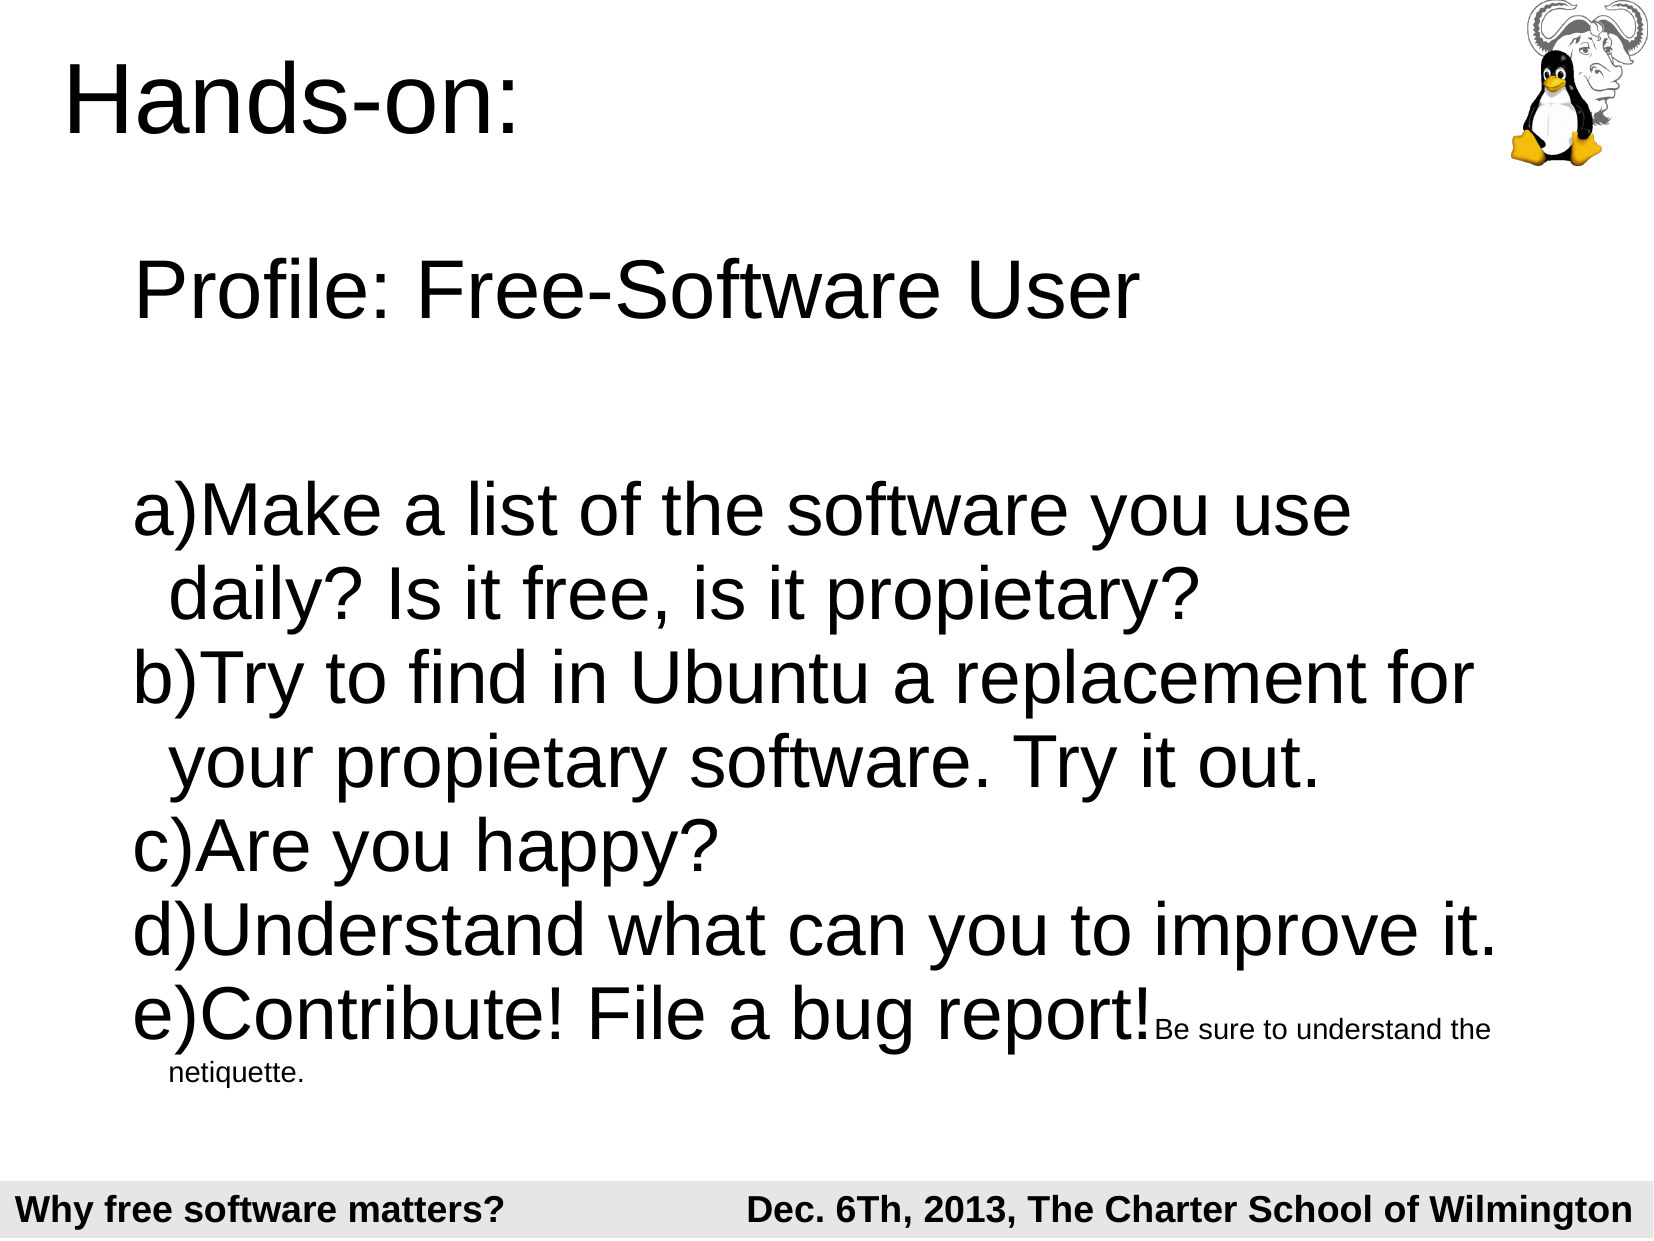

Hands-on:
Profile: Free-Software User
Make a list of the software you use daily? Is it free, is it propietary?
Try to find in Ubuntu a replacement for your propietary software. Try it out.
Are you happy?
Understand what can you to improve it.
Contribute! File a bug report!Be sure to understand the netiquette.
Why free software matters? Dec. 6Th, 2013, The Charter School of Wilmington